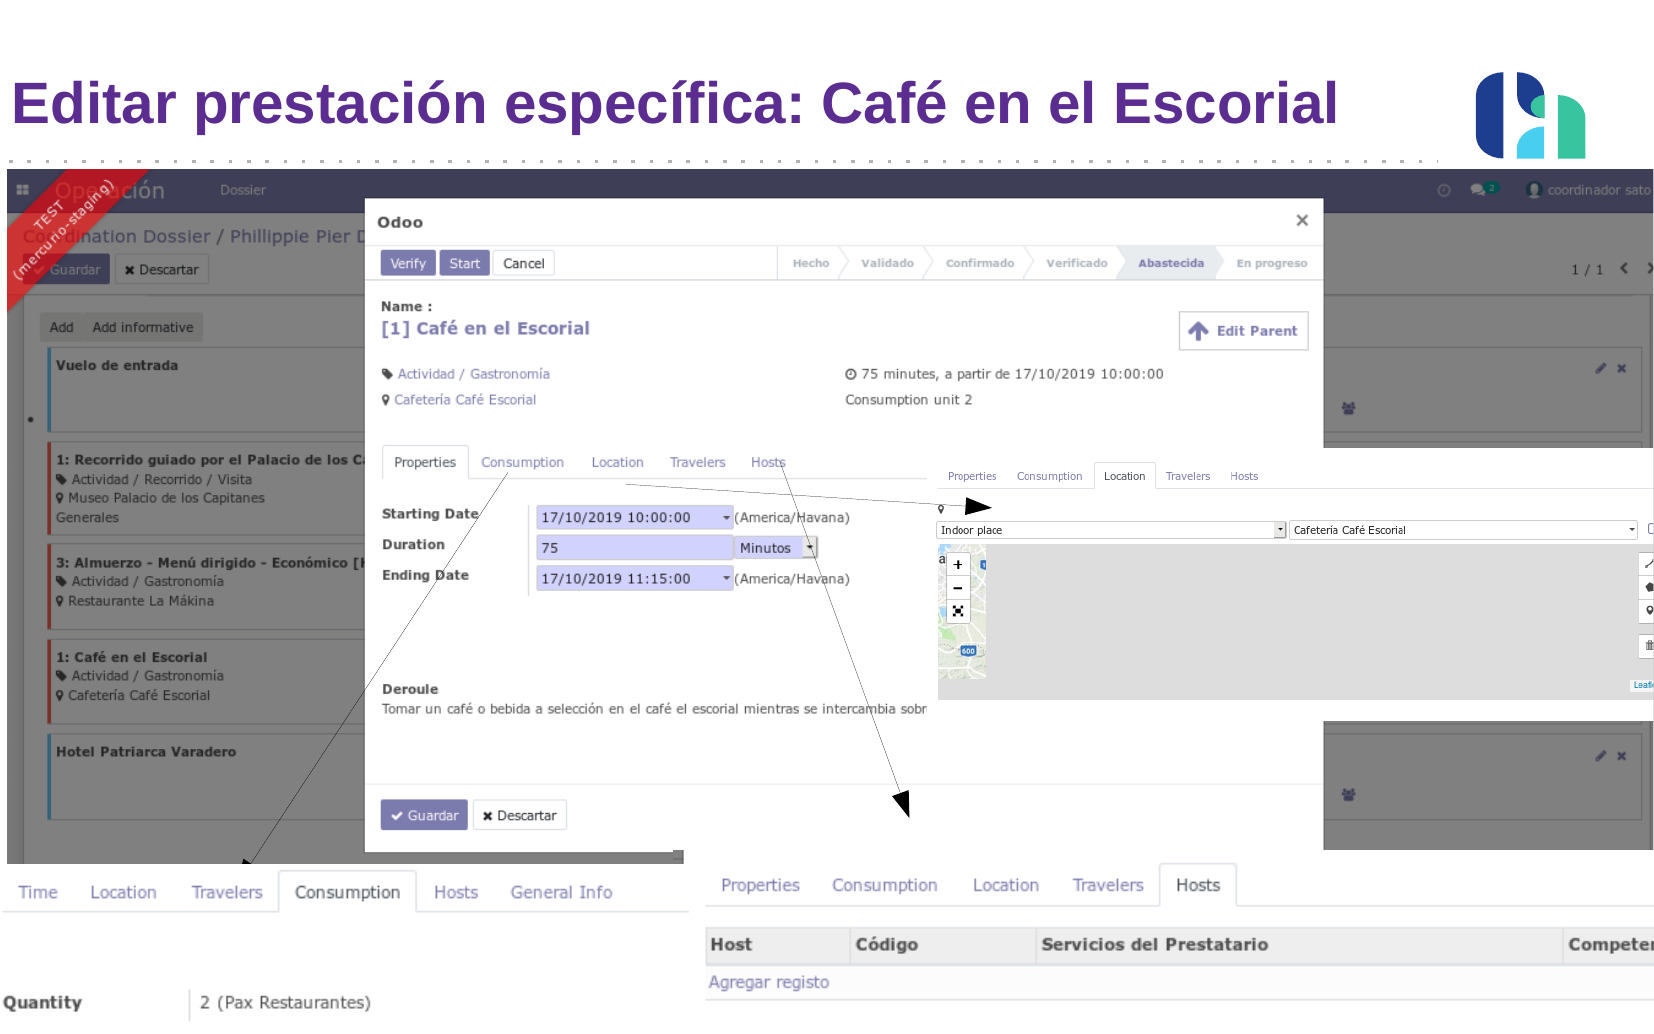

Editar prestación específica: Café en el Escorial
9